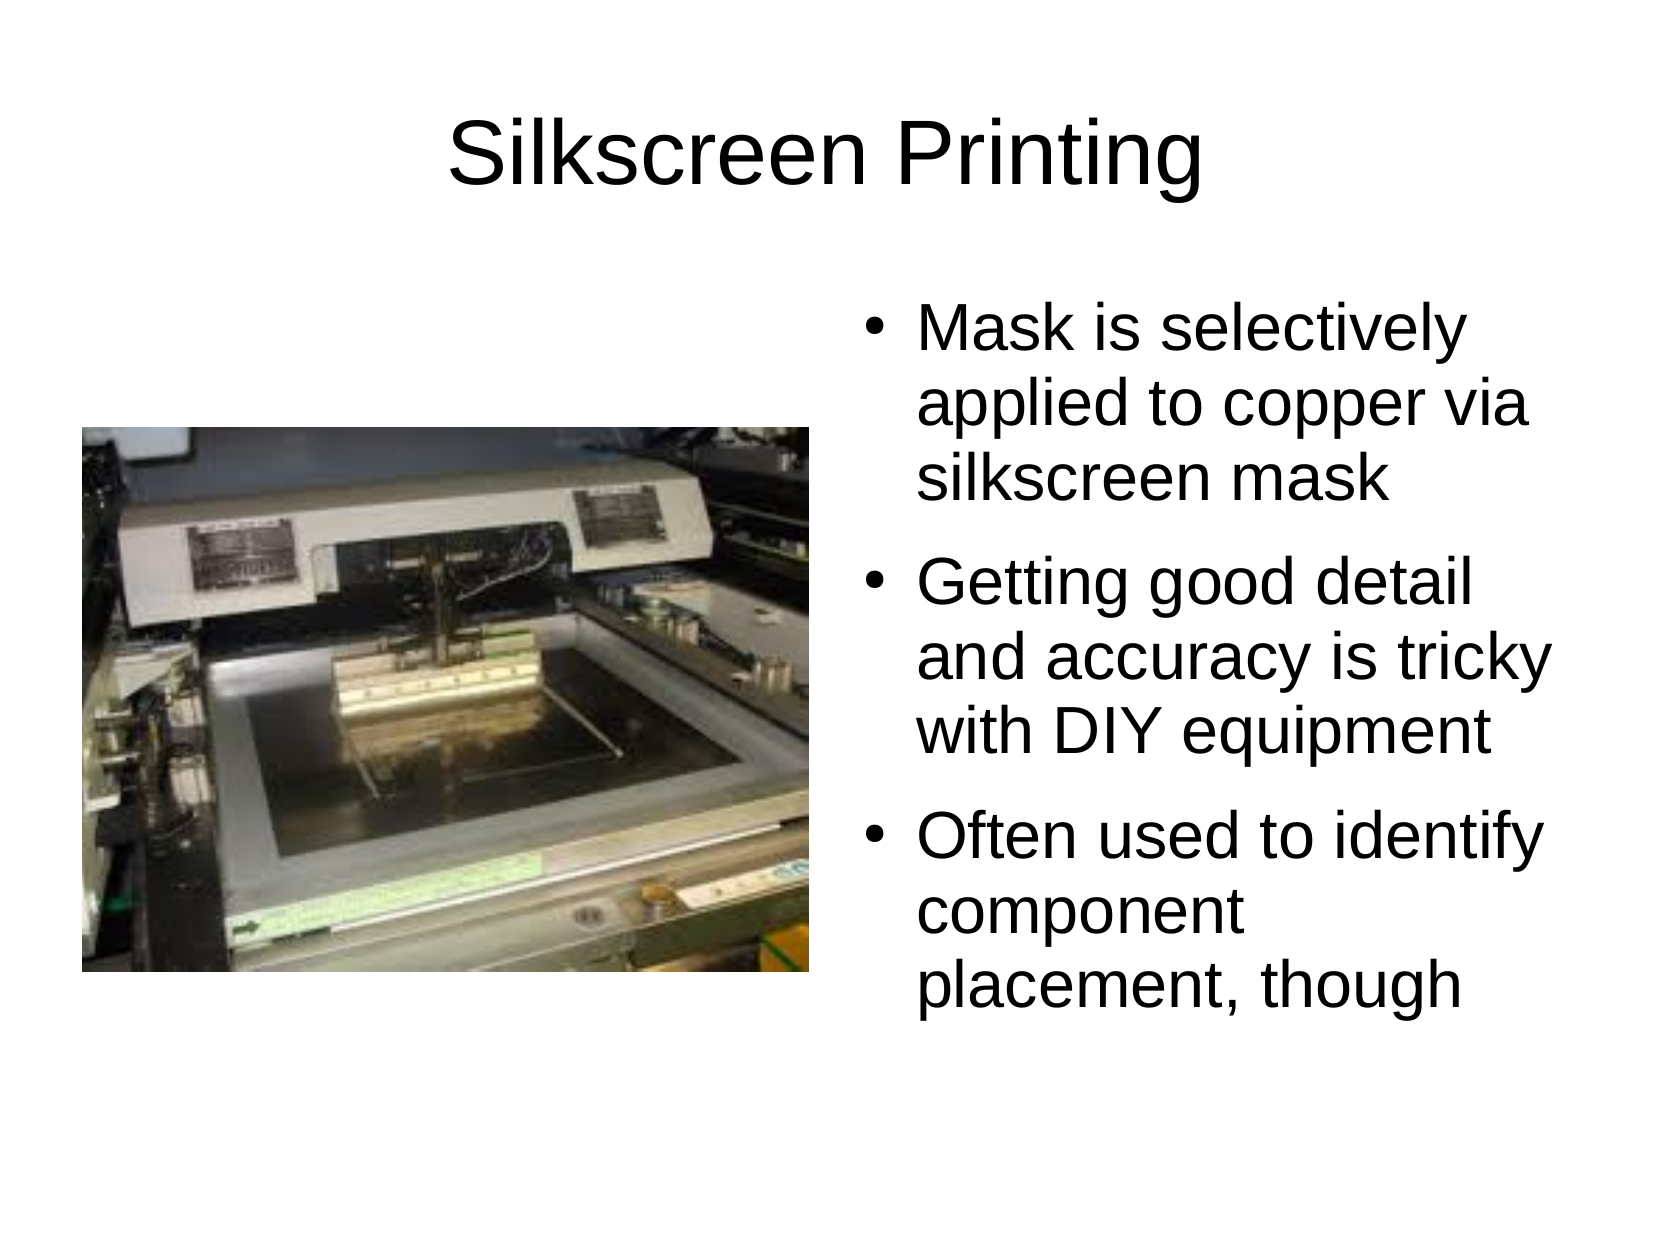

# Silkscreen Printing
Mask is selectively applied to copper via silkscreen mask
Getting good detail and accuracy is tricky with DIY equipment
Often used to identify component placement, though